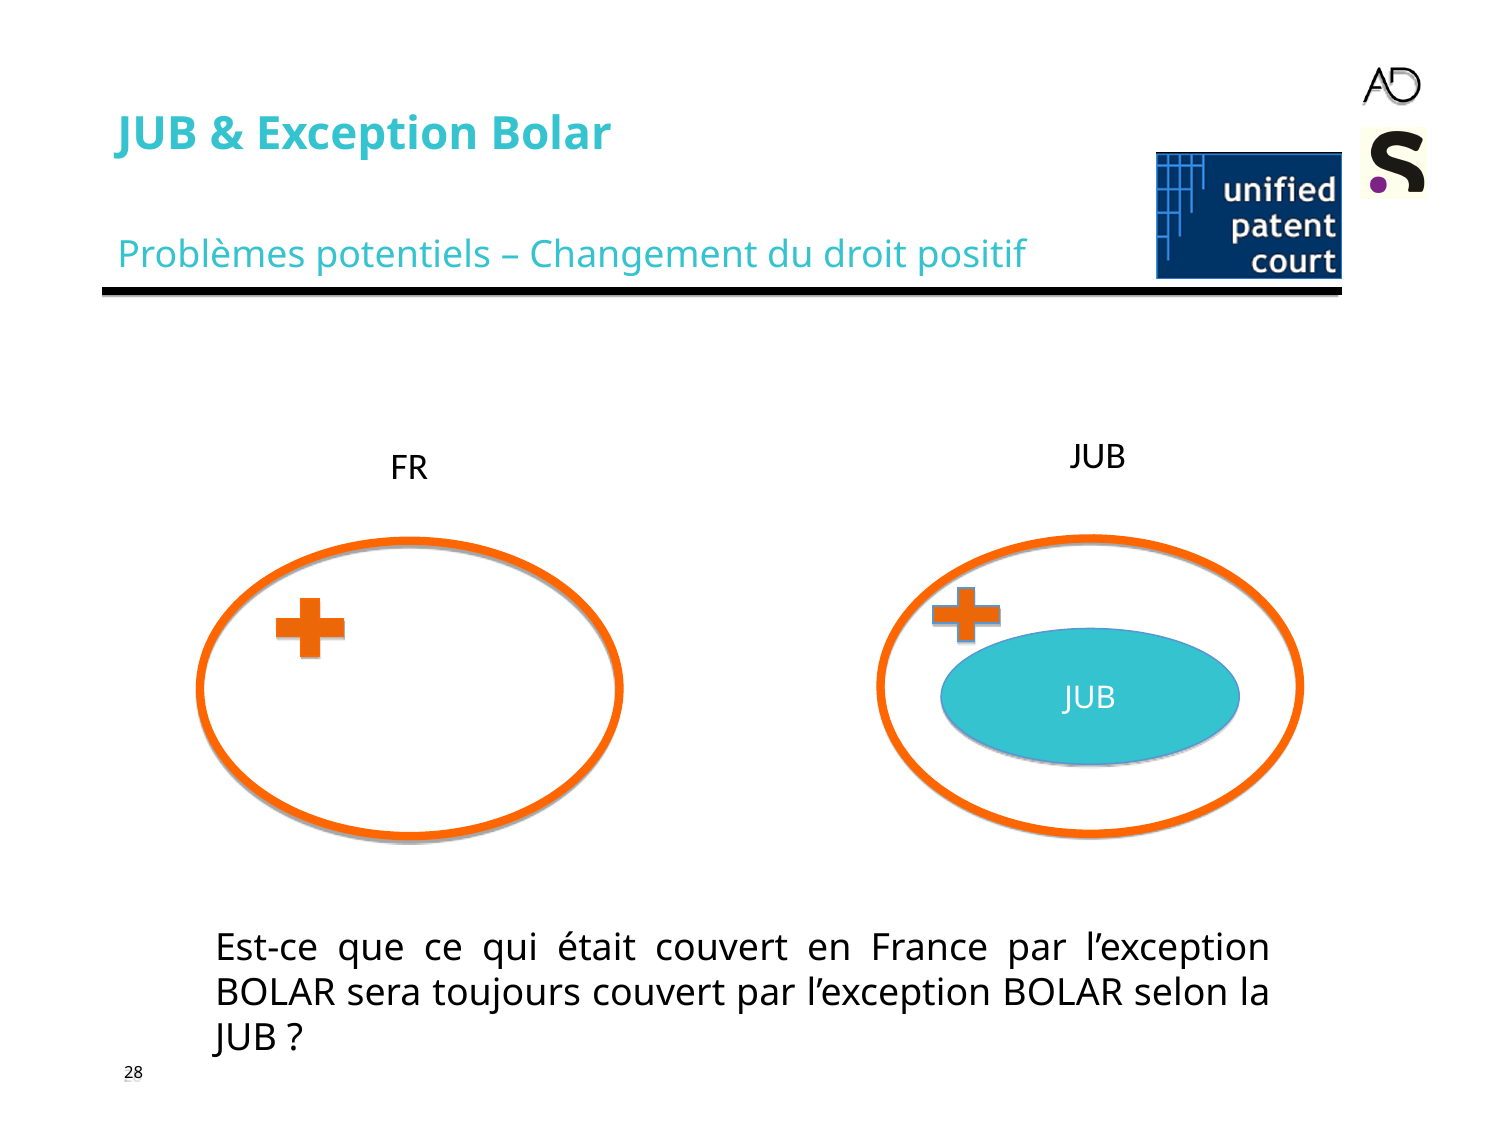

# JUB & Exception Bolar
Problèmes potentiels – Changement du droit positif
JUB
FR
JUB
Est-ce que ce qui était couvert en France par l’exception BOLAR sera toujours couvert par l’exception BOLAR selon la JUB ?